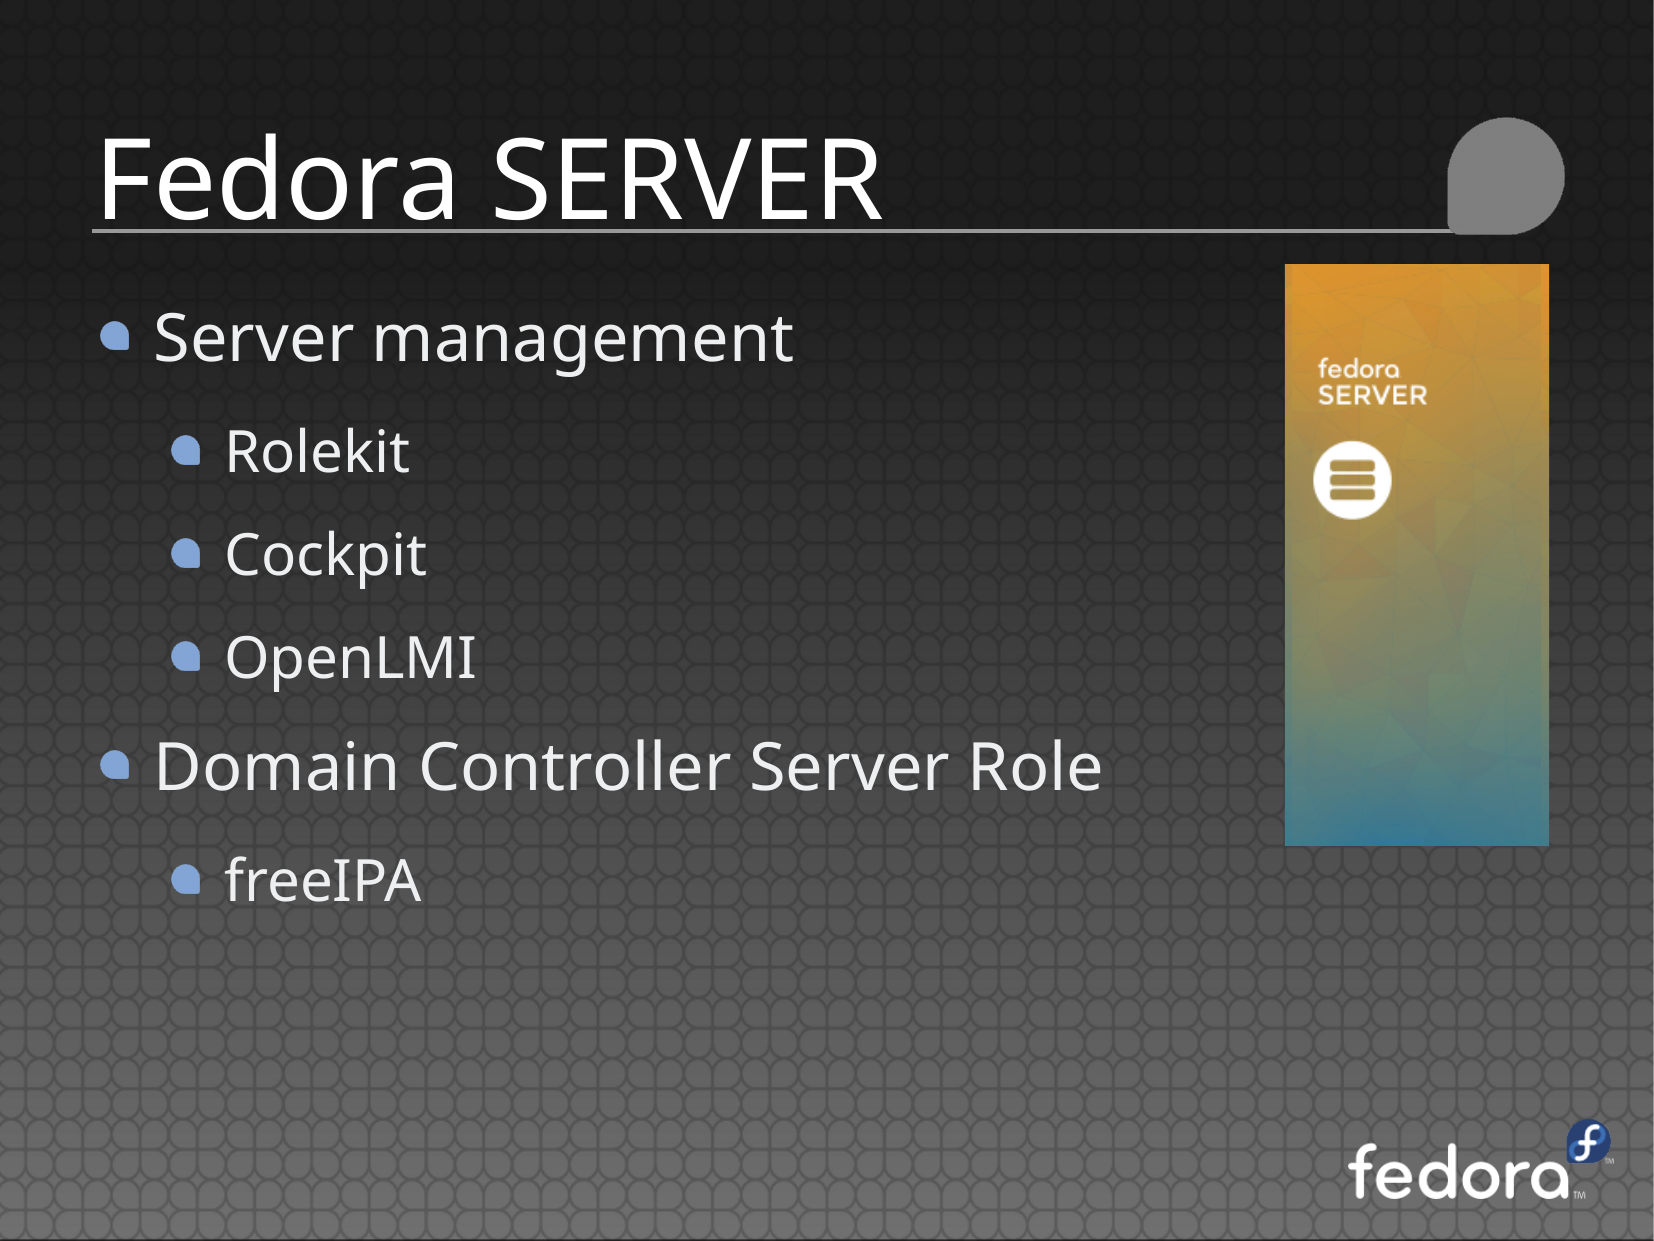

Fedora SERVER
# Server management
Rolekit
Cockpit
OpenLMI
Domain Controller Server Role
freeIPA